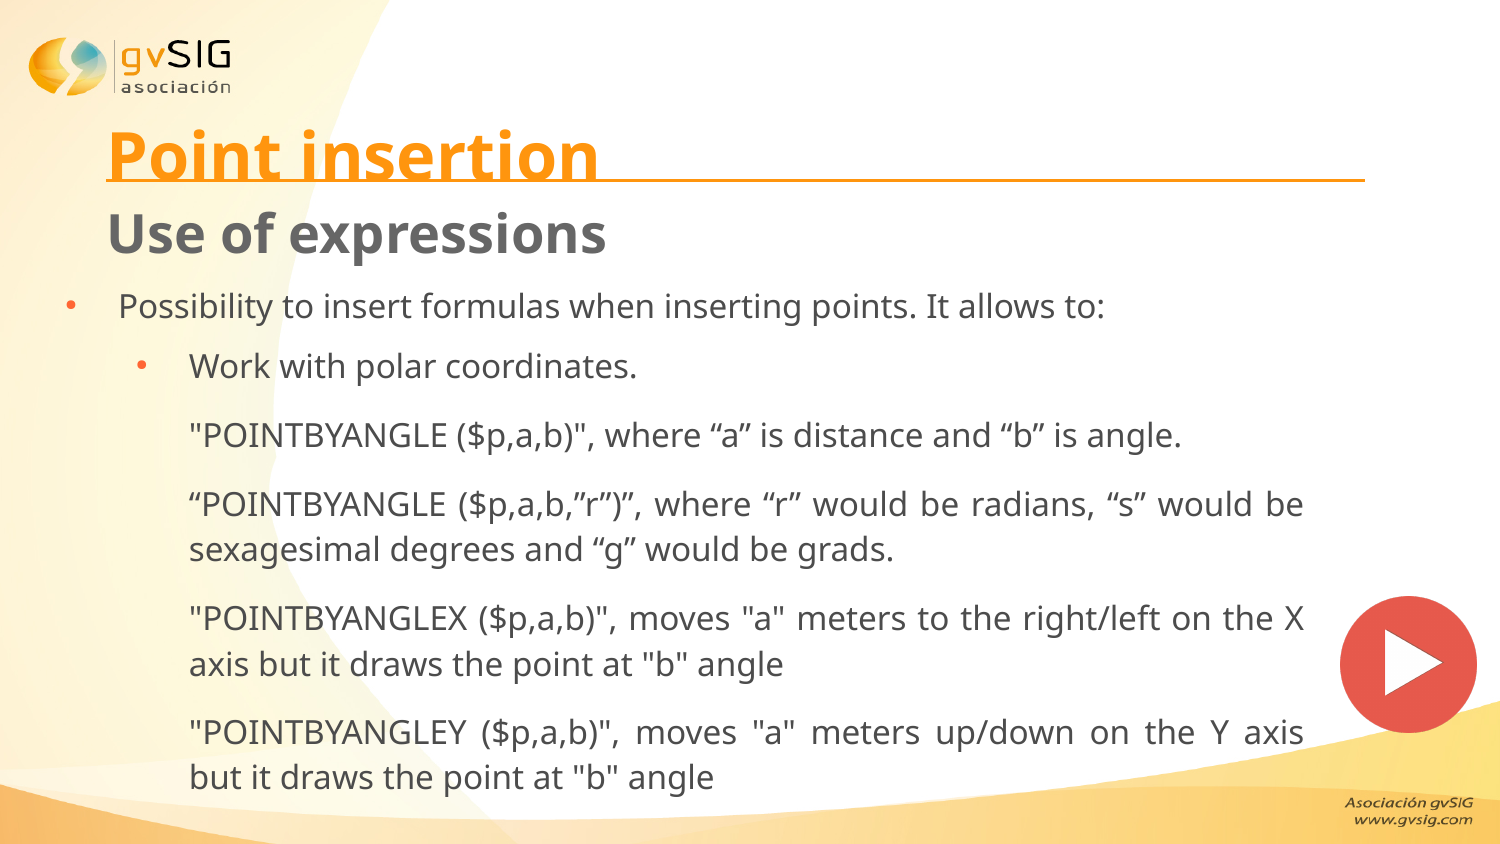

# Point insertion
Use of expressions
Possibility to insert formulas when inserting points. It allows to:
Work with polar coordinates.
"POINTBYANGLE ($p,a,b)", where “a” is distance and “b” is angle.
“POINTBYANGLE ($p,a,b,”r”)”, where “r” would be radians, “s” would be sexagesimal degrees and “g” would be grads.
"POINTBYANGLEX ($p,a,b)", moves "a" meters to the right/left on the X axis but it draws the point at "b" angle
"POINTBYANGLEY ($p,a,b)", moves "a" meters up/down on the Y axis but it draws the point at "b" angle